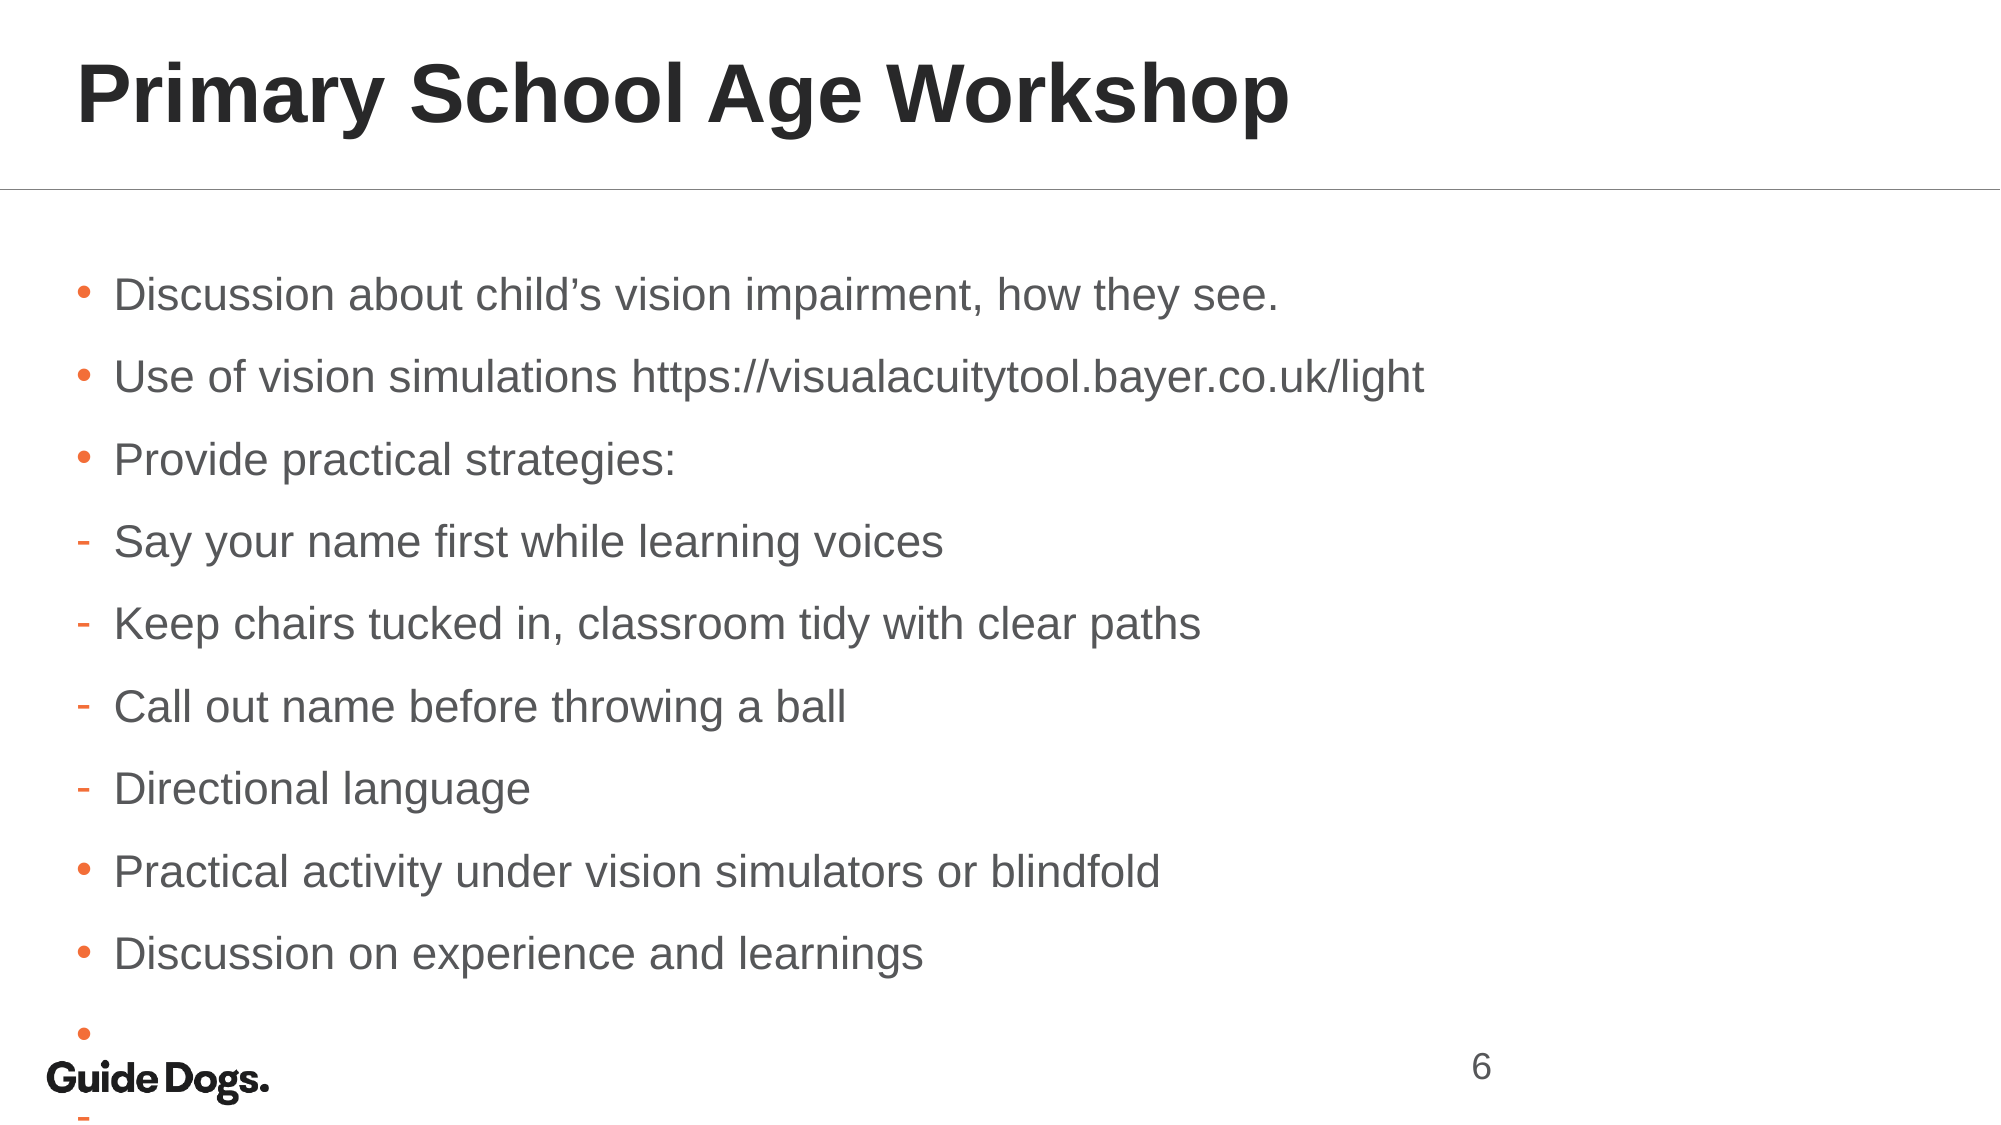

# Primary School Age Workshop
Discussion about child’s vision impairment, how they see.
Use of vision simulations https://visualacuitytool.bayer.co.uk/light
Provide practical strategies:
Say your name first while learning voices
Keep chairs tucked in, classroom tidy with clear paths
Call out name before throwing a ball
Directional language
Practical activity under vision simulators or blindfold
Discussion on experience and learnings